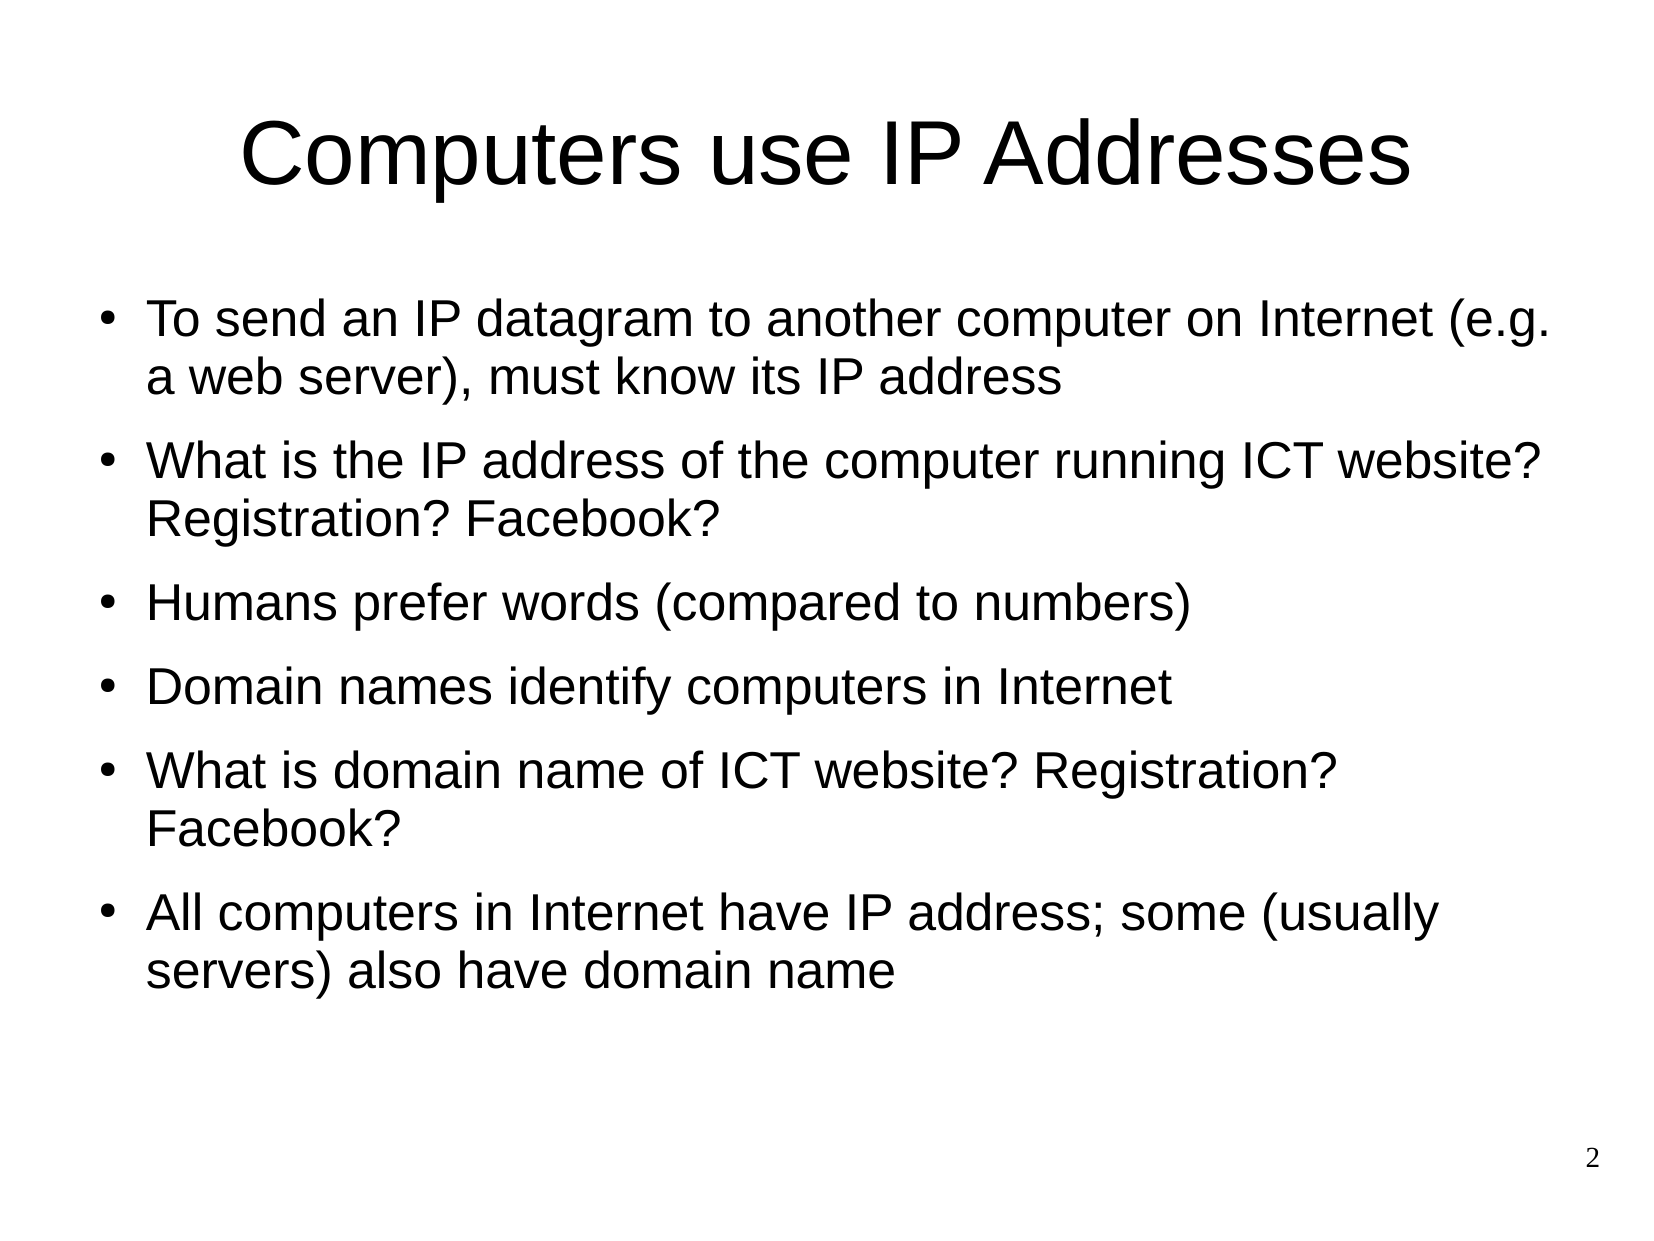

# Computers use IP Addresses
To send an IP datagram to another computer on Internet (e.g. a web server), must know its IP address
What is the IP address of the computer running ICT website? Registration? Facebook?
Humans prefer words (compared to numbers)
Domain names identify computers in Internet
What is domain name of ICT website? Registration? Facebook?
All computers in Internet have IP address; some (usually servers) also have domain name
2